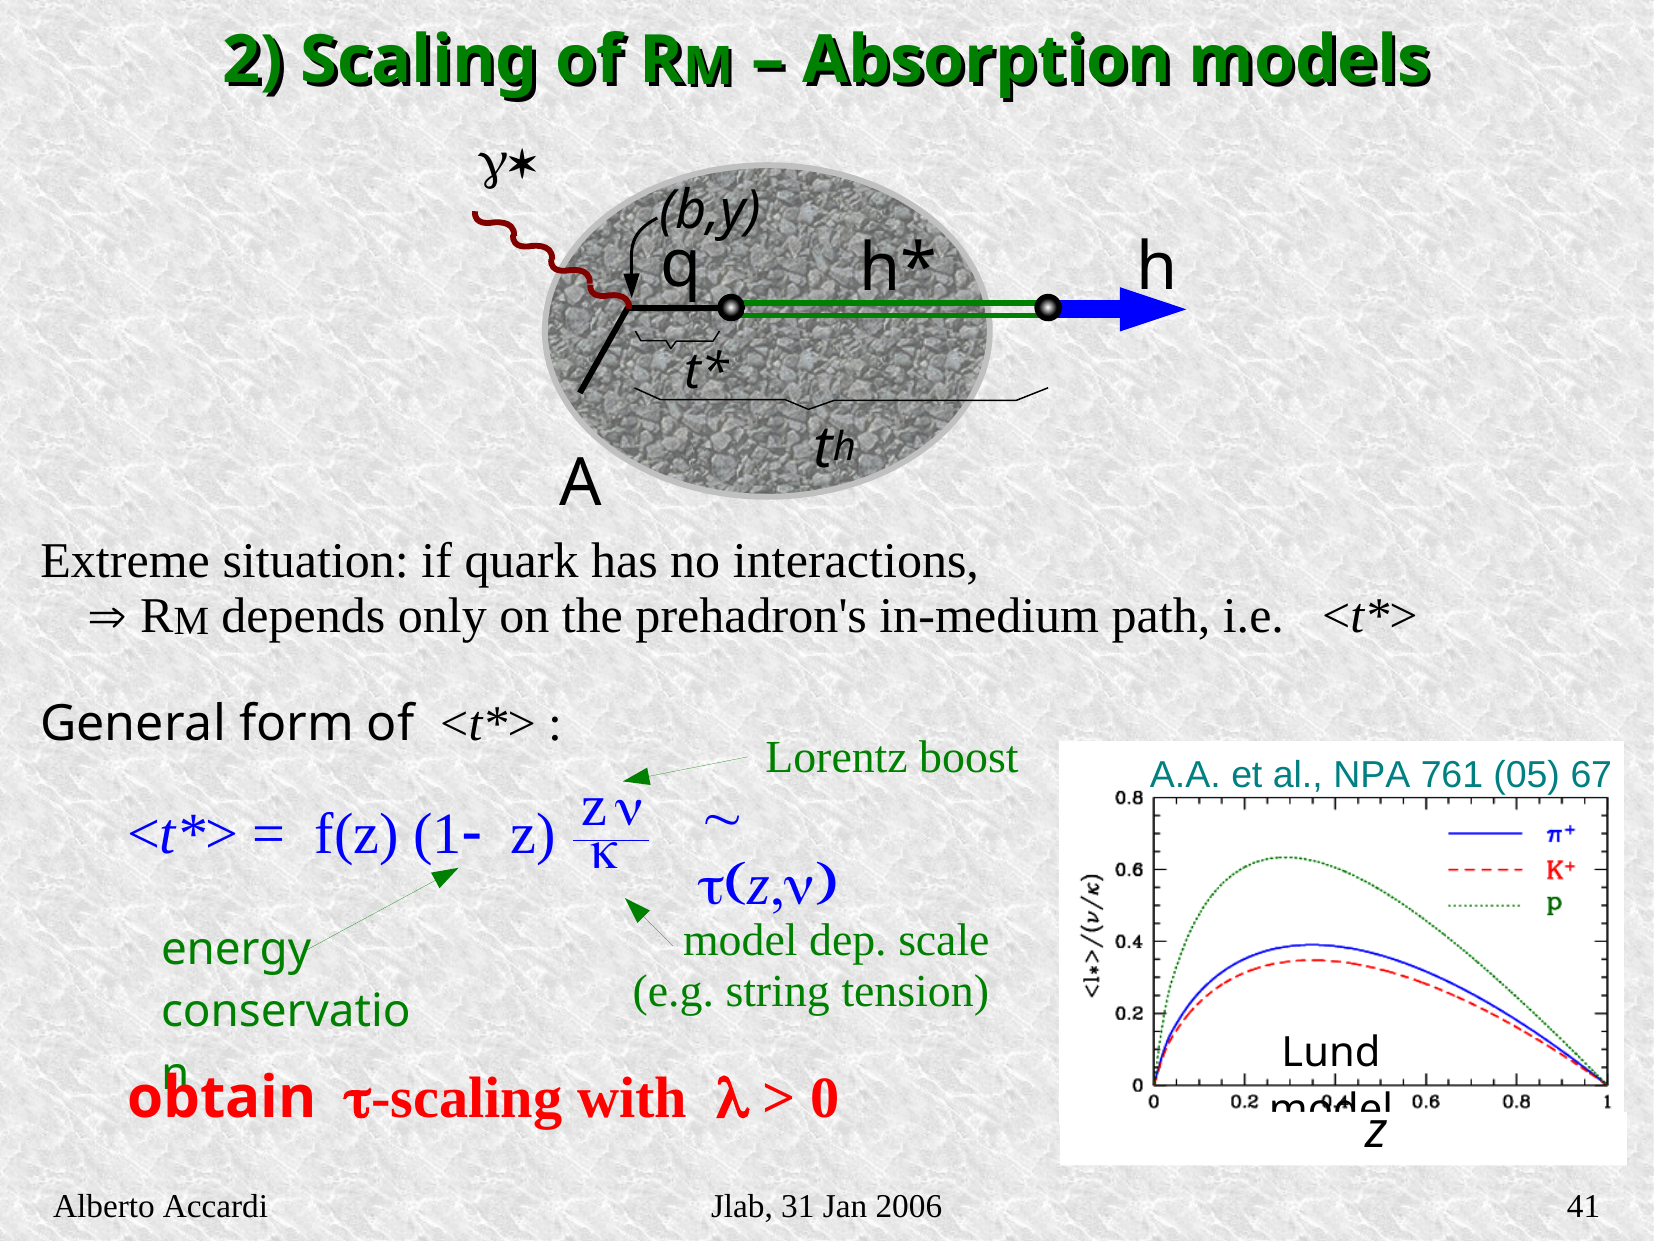

2) Scaling of RM – Absorption models
g*
(b,y)
q
h
h*
 t*
th
A
Extreme situation: if quark has no interactions,
 RM depends only on the prehadron's in-medium path, i.e. <t*>
General form of <t*> :
Lorentz boost
A.A. et al., NPA 761 (05) 67
Lund model
z
z n
k
 <t*> = f(z) (1- z)
~ t(z,n)
model dep. scale
(e.g. string tension)
energy conservation
obtain t-scaling with l > 0
Alberto Accardi
Hot Quarks 2006
41